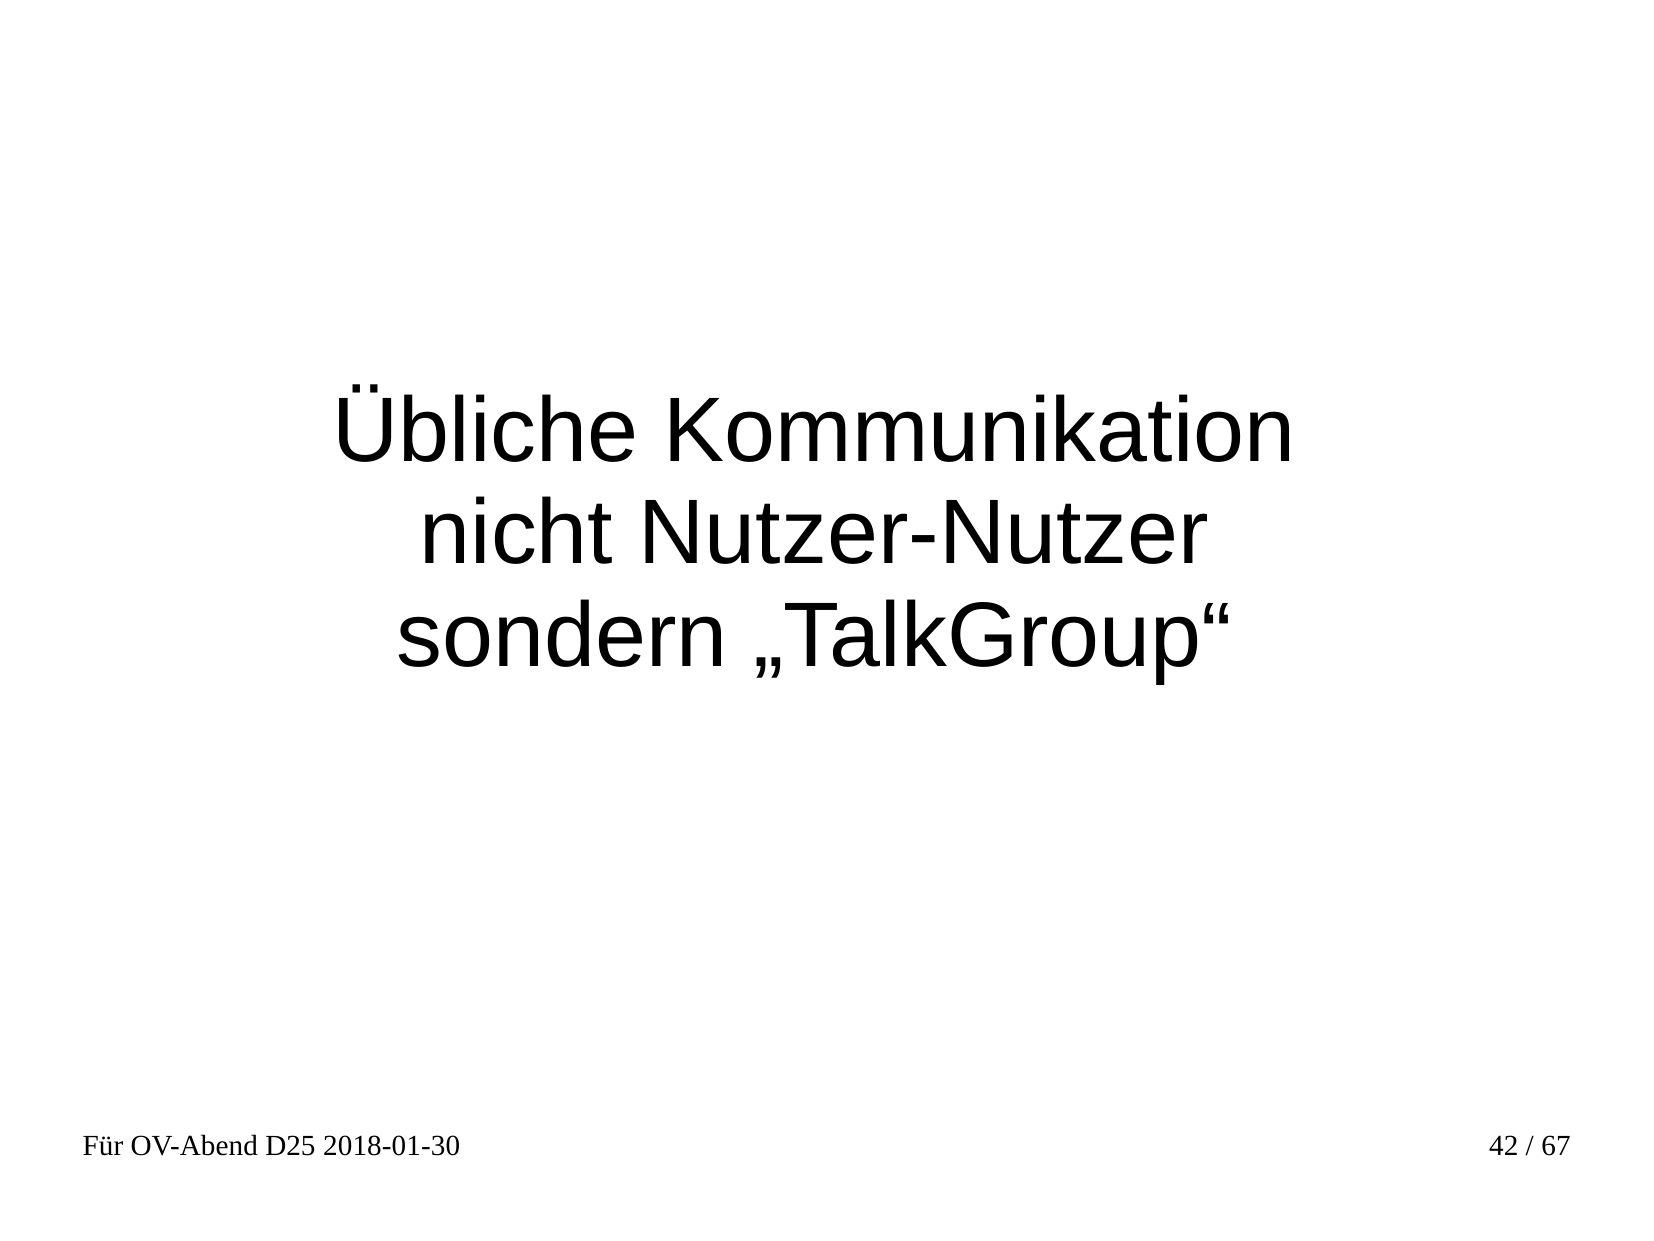

# Übliche Kommunikation nicht Nutzer-Nutzer sondern „TalkGroup“
42